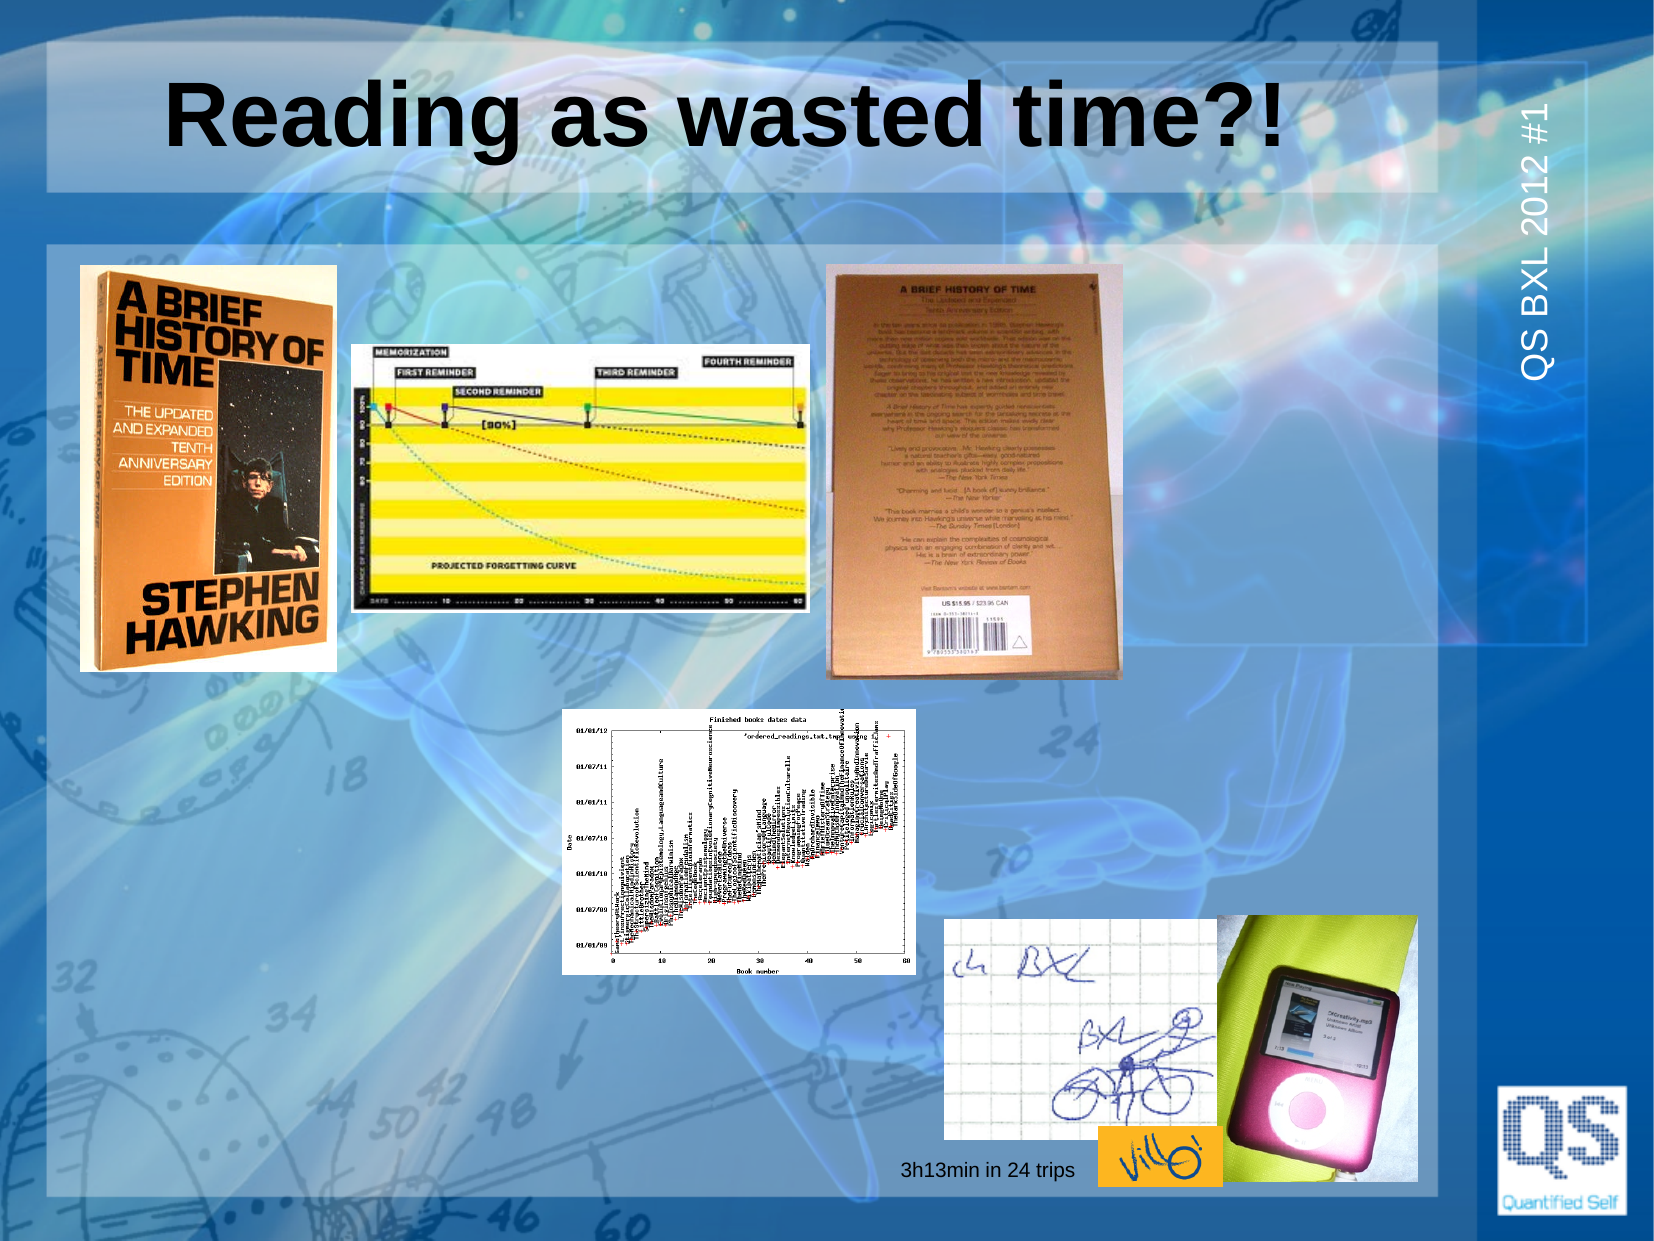

# Reading as wasted time?!
3h13min in 24 trips